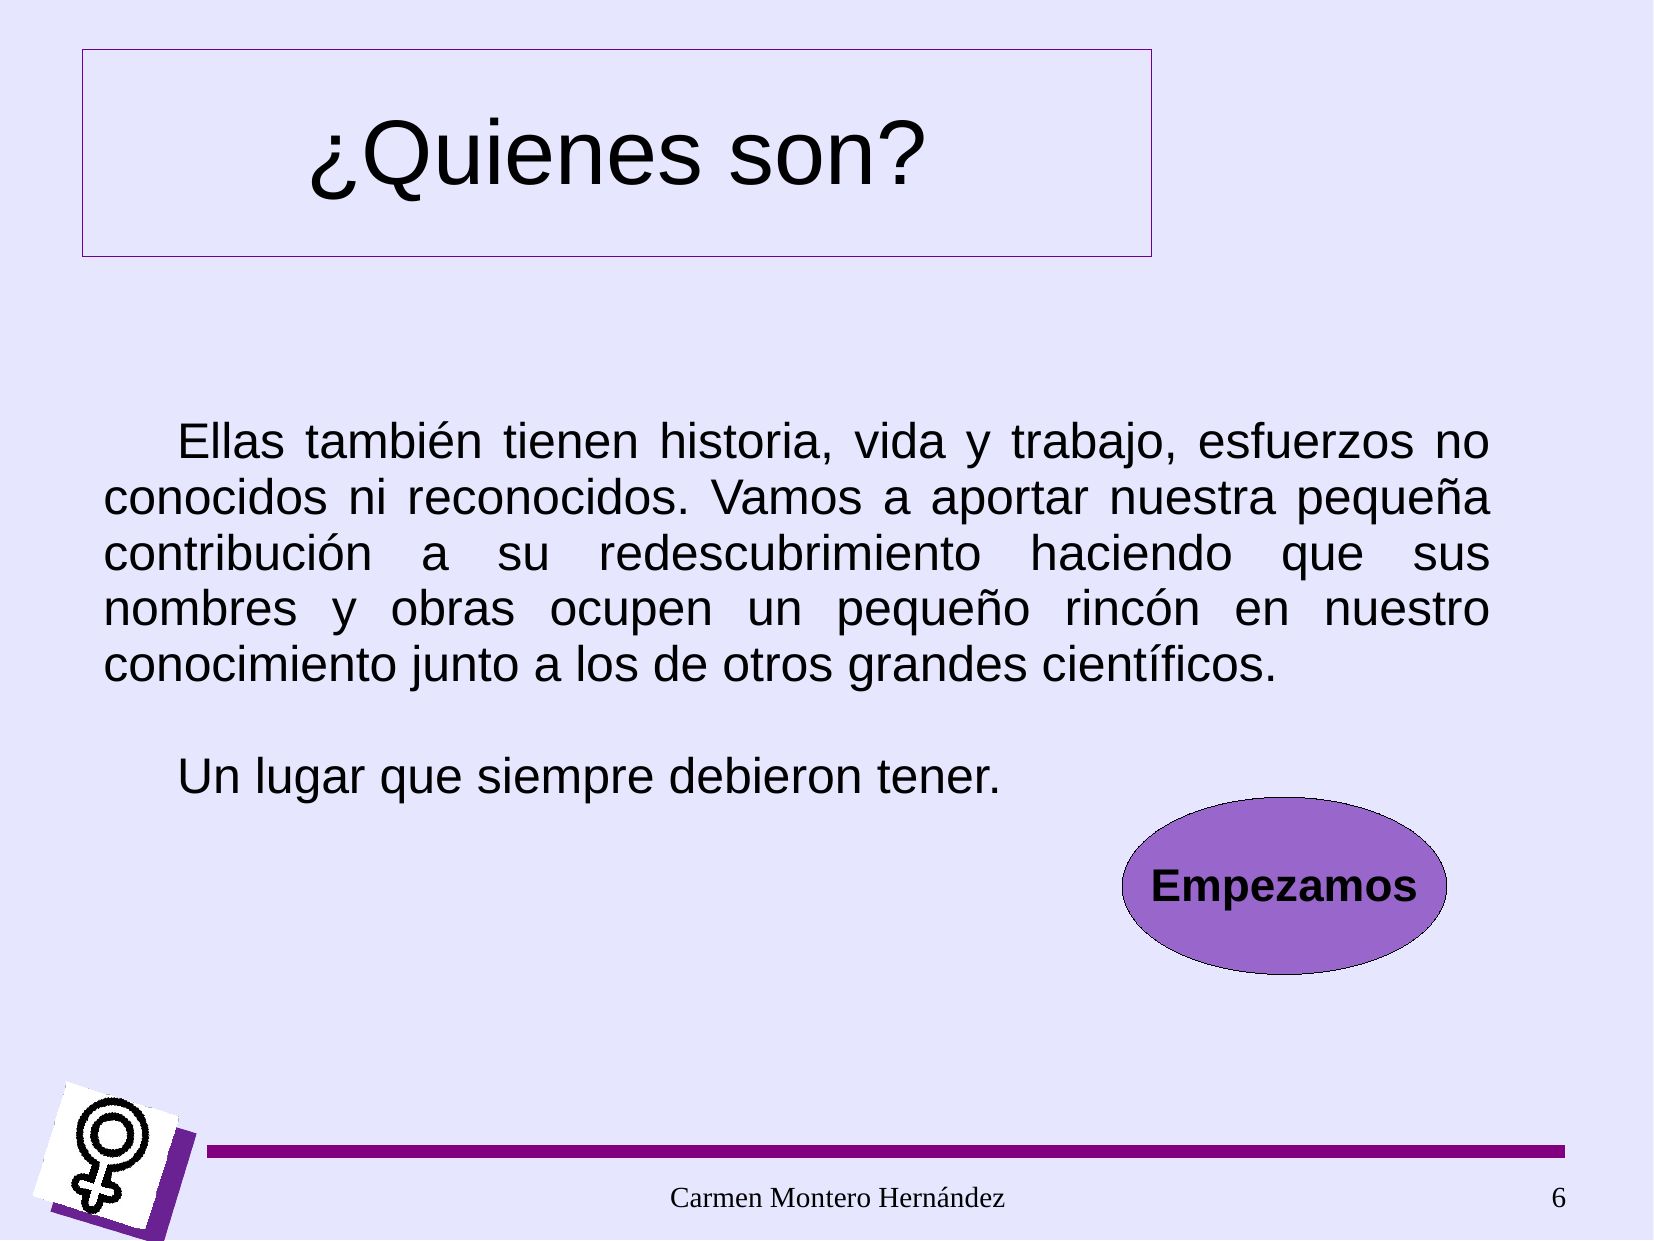

# ¿Quienes son?
	Ellas también tienen historia, vida y trabajo, esfuerzos no conocidos ni reconocidos. Vamos a aportar nuestra pequeña contribución a su redescubrimiento haciendo que sus nombres y obras ocupen un pequeño rincón en nuestro conocimiento junto a los de otros grandes científicos.
	Un lugar que siempre debieron tener.
Empezamos
Carmen Montero Hernández
6